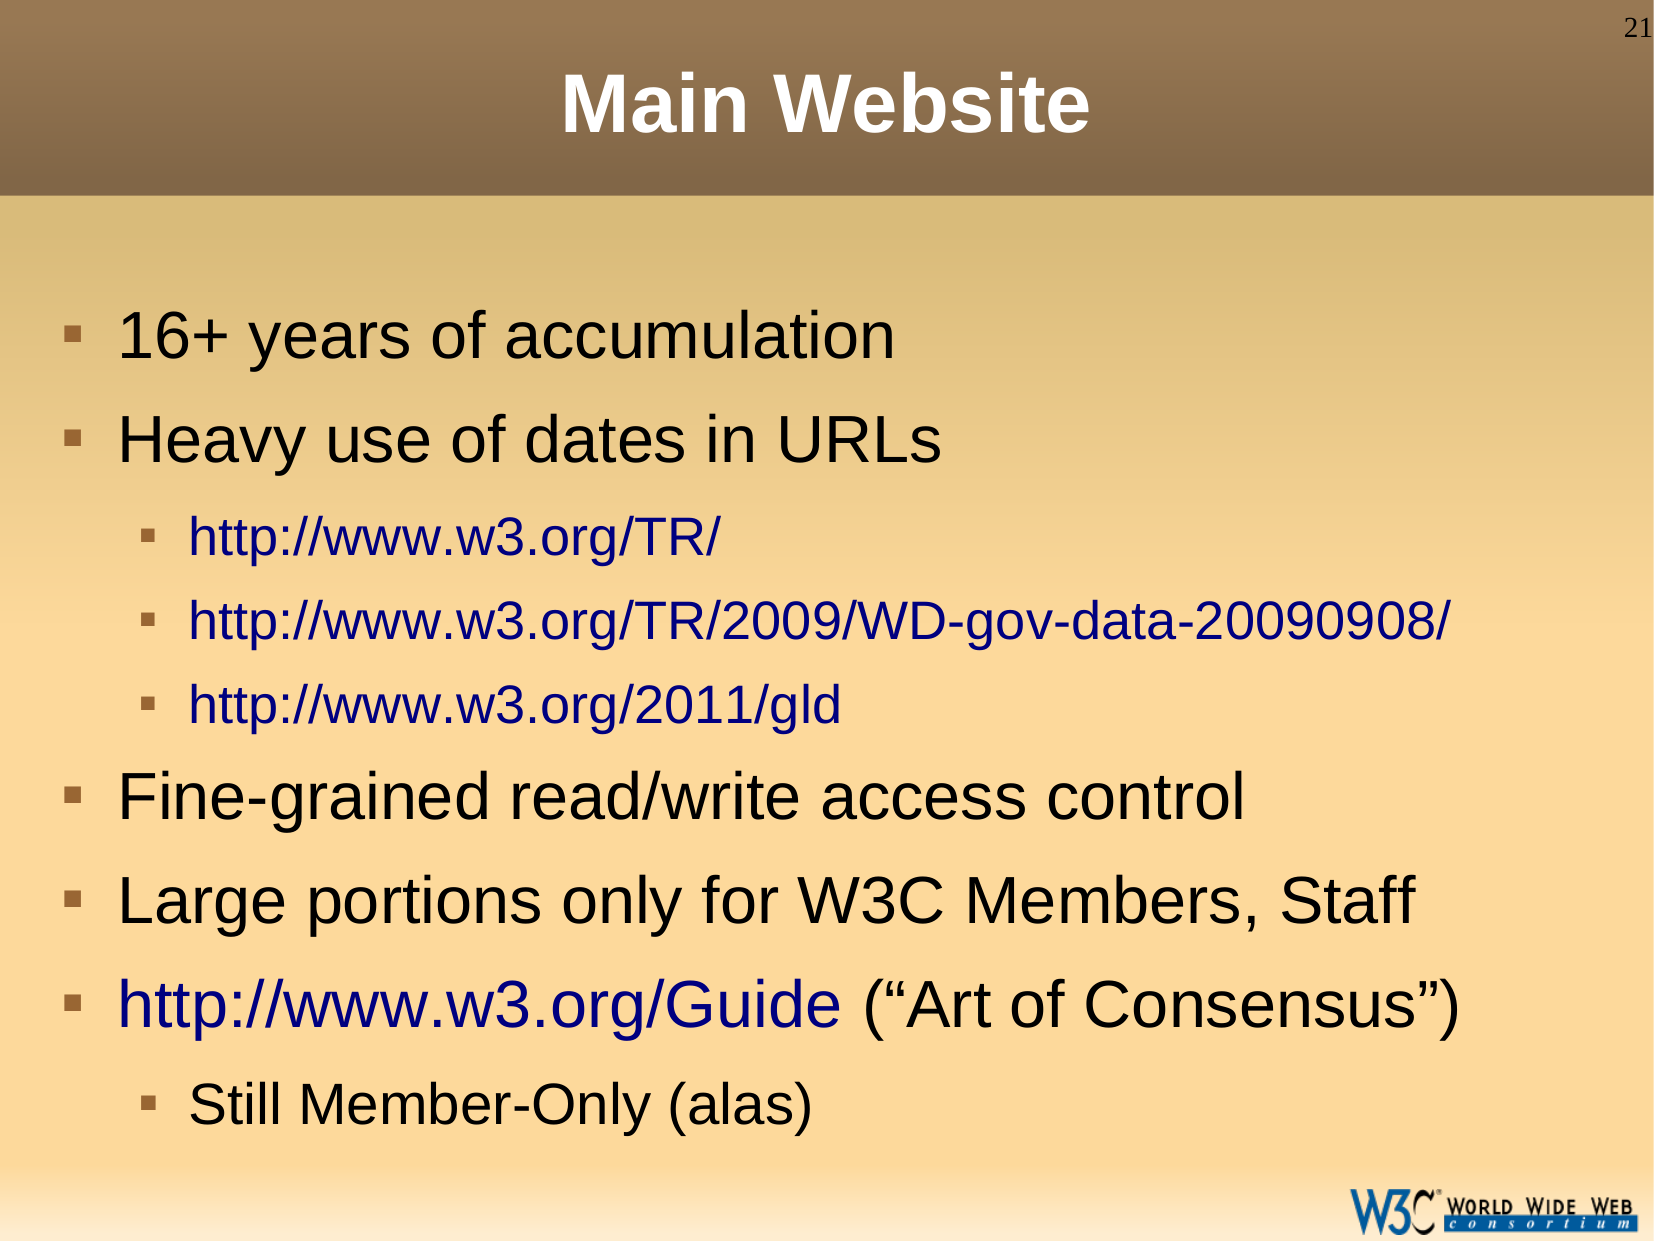

# Main Website
21
16+ years of accumulation
Heavy use of dates in URLs
http://www.w3.org/TR/
http://www.w3.org/TR/2009/WD-gov-data-20090908/
http://www.w3.org/2011/gld
Fine-grained read/write access control
Large portions only for W3C Members, Staff
http://www.w3.org/Guide (“Art of Consensus”)
Still Member-Only (alas)